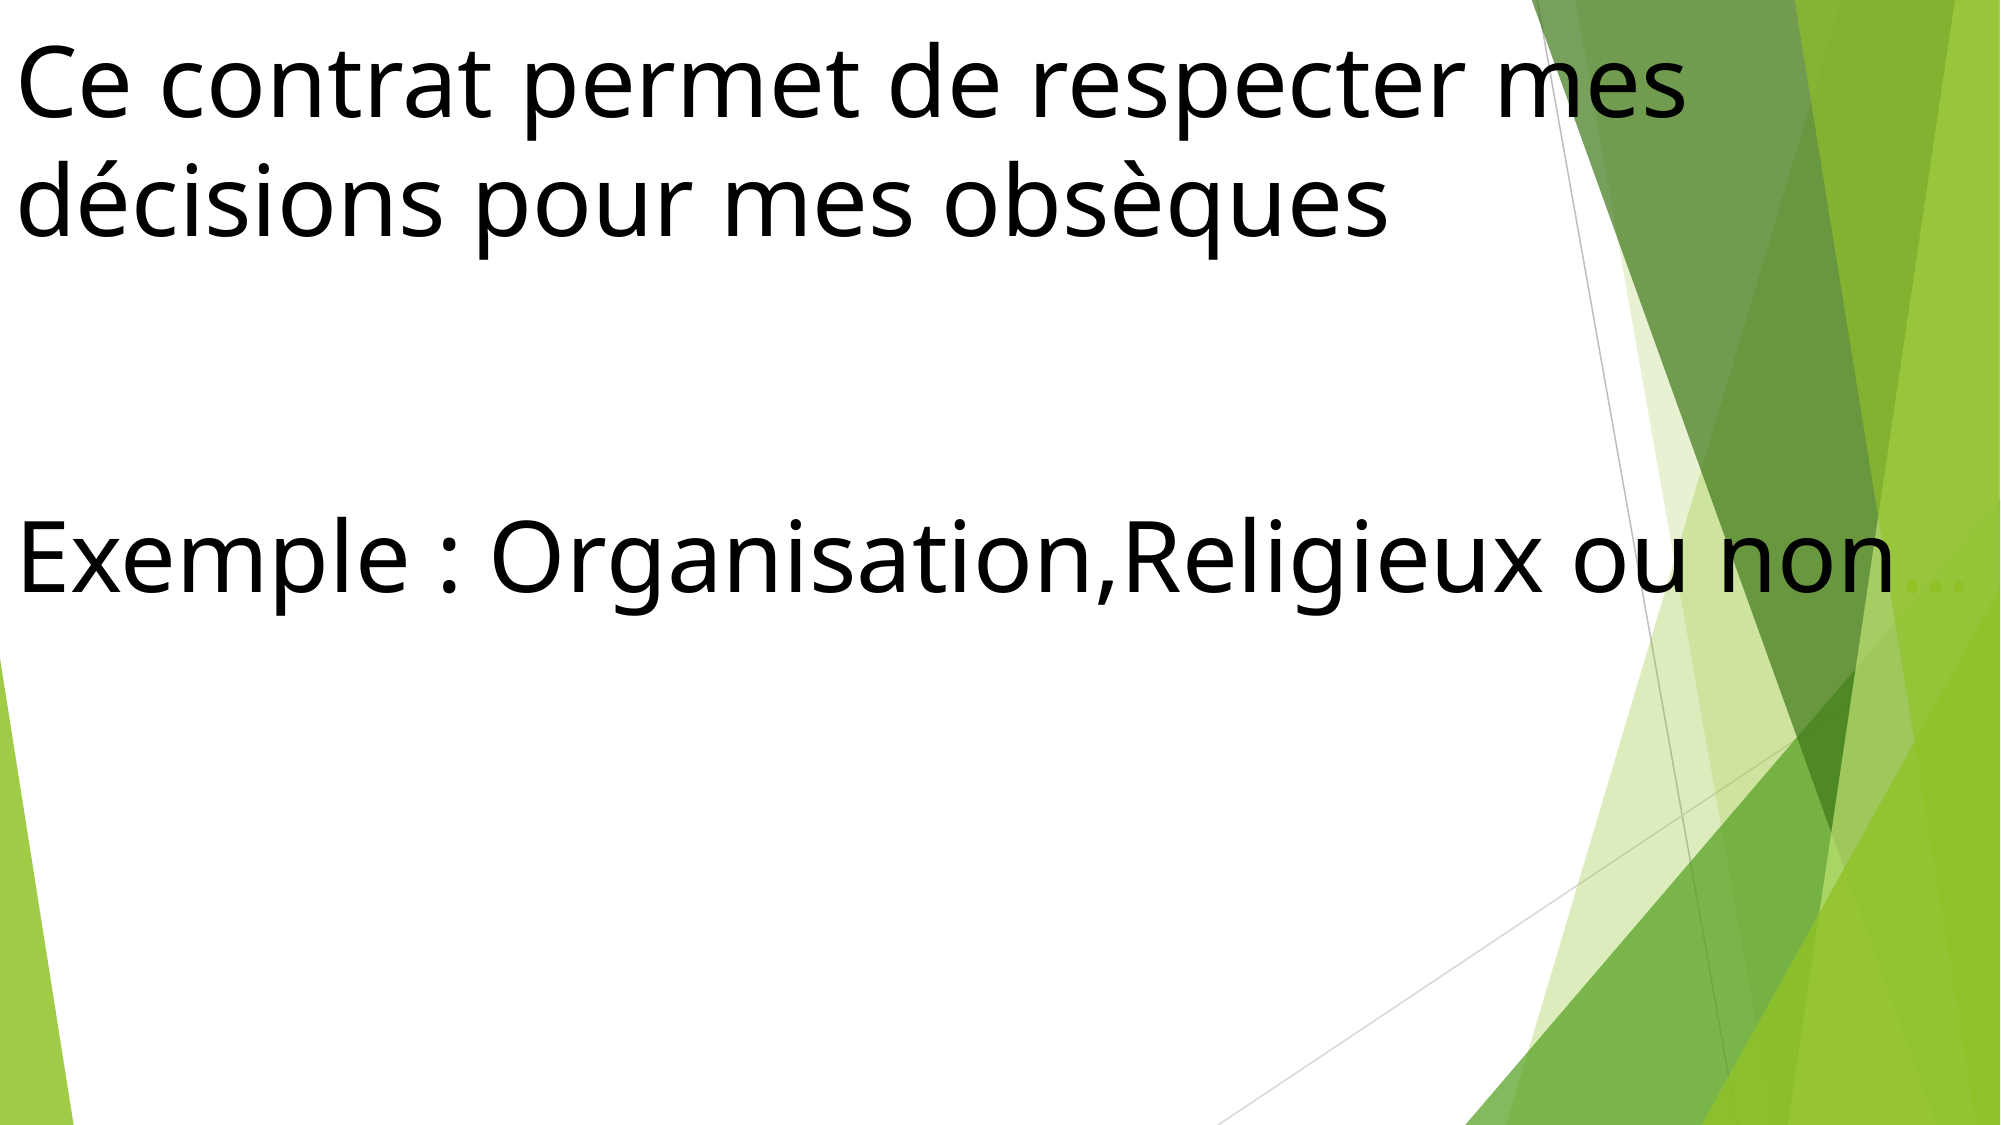

# Ce contrat permet de respecter mes décisions pour mes obsèques Exemple : Organisation,Religieux ou non…